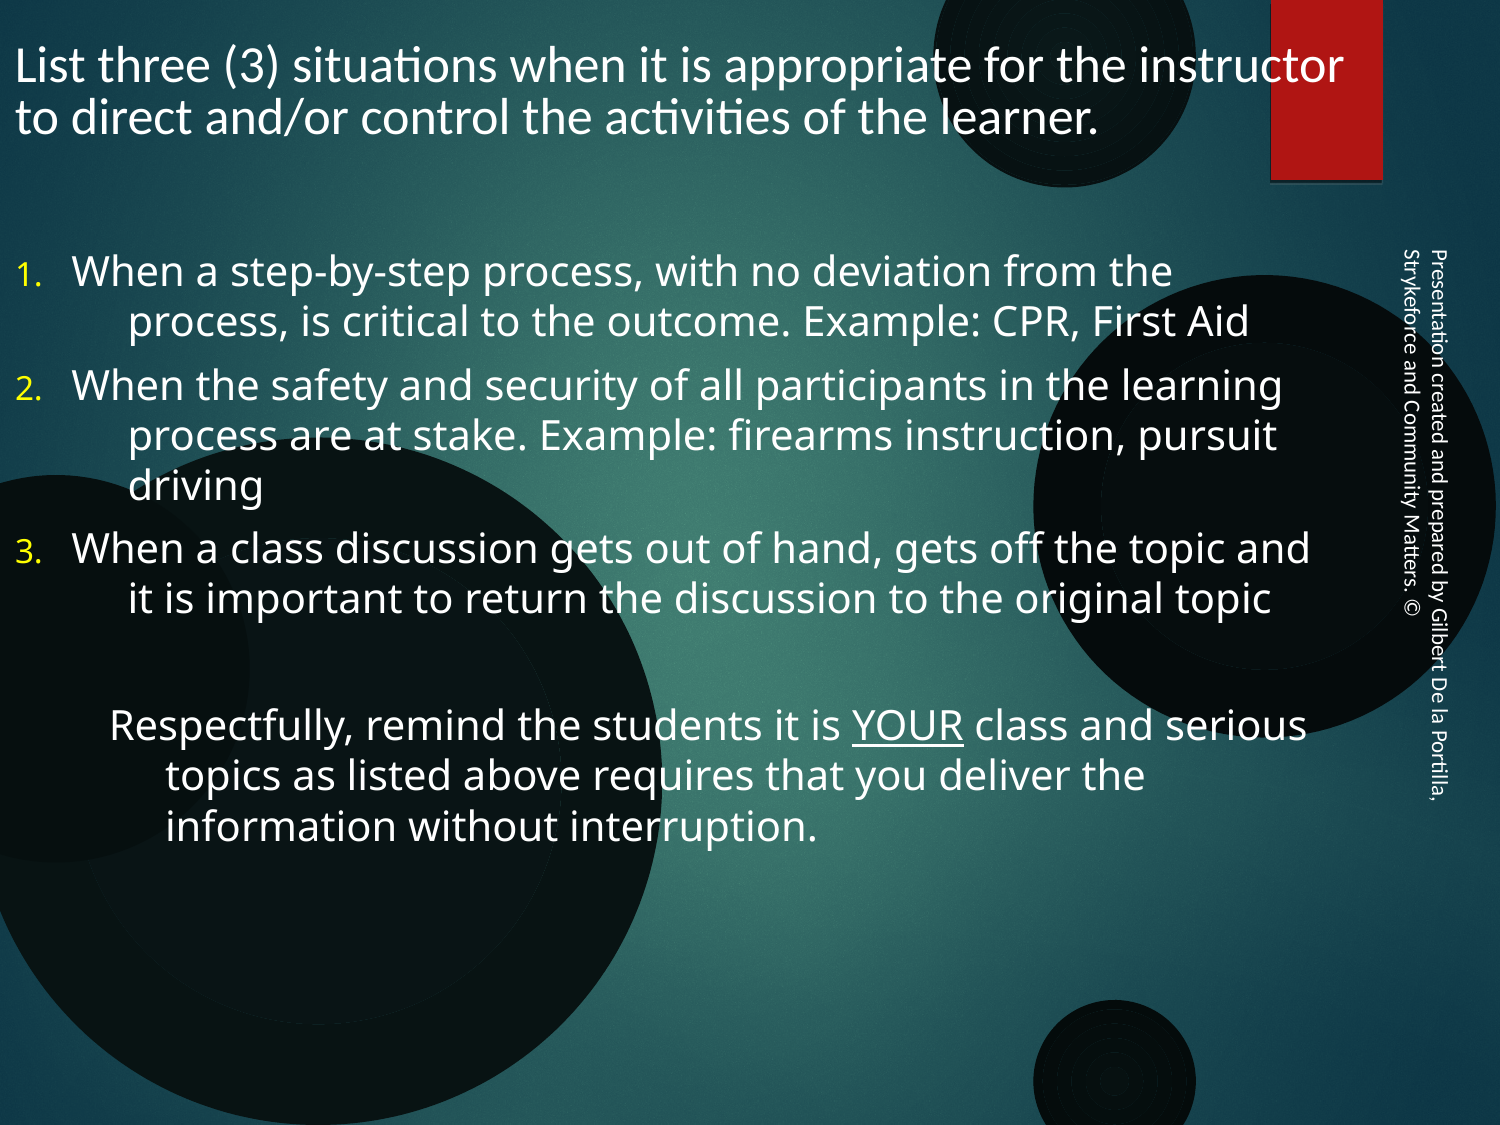

List three (3) situations when it is appropriate for the instructor to direct and/or control the activities of the learner.
# When a step-by-step process, with no deviation from the process, is critical to the outcome. Example: CPR, First Aid
When the safety and security of all participants in the learning process are at stake. Example: firearms instruction, pursuit driving
When a class discussion gets out of hand, gets off the topic and it is important to return the discussion to the original topic
Respectfully, remind the students it is YOUR class and serious topics as listed above requires that you deliver the information without interruption.
Presentation created and prepared by Gilbert De la Portilla, Strykeforce and Community Matters. ©